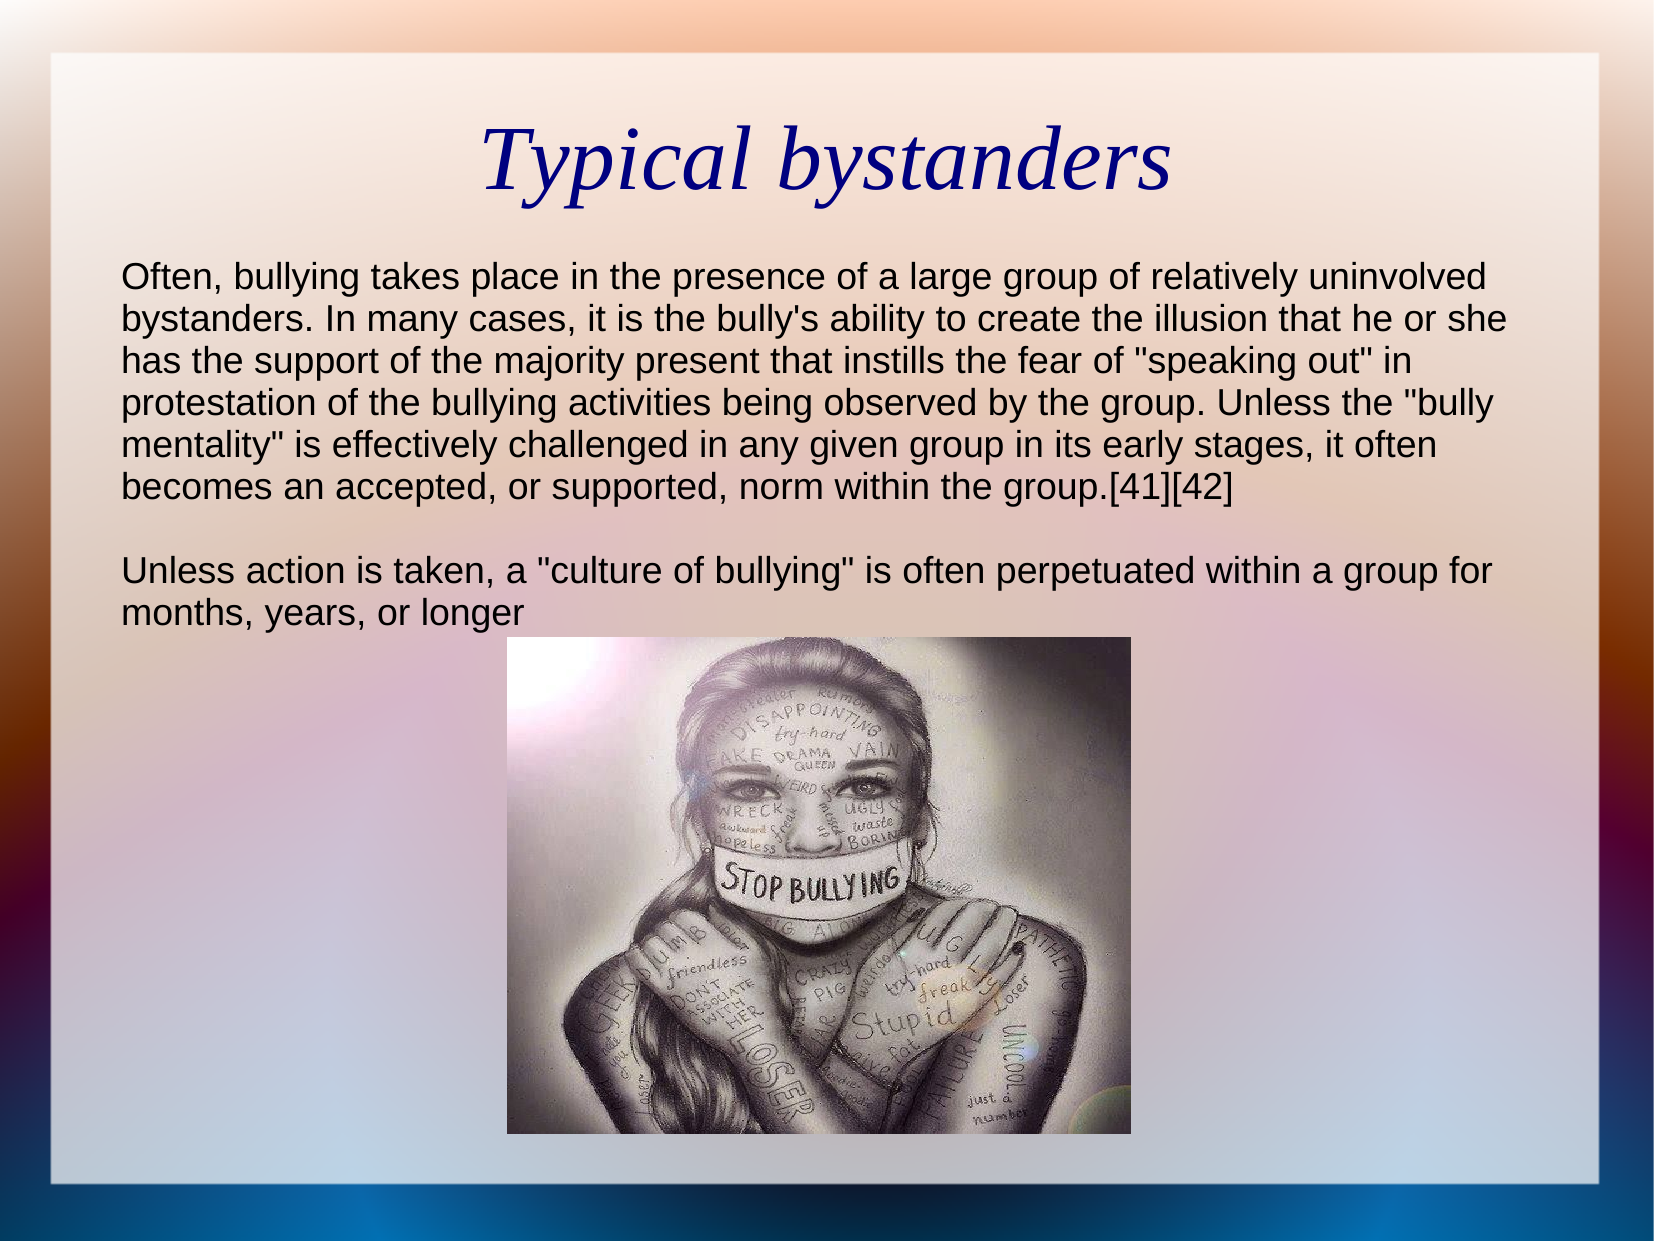

# Typical bystanders
Often, bullying takes place in the presence of a large group of relatively uninvolved bystanders. In many cases, it is the bully's ability to create the illusion that he or she has the support of the majority present that instills the fear of "speaking out" in protestation of the bullying activities being observed by the group. Unless the "bully mentality" is effectively challenged in any given group in its early stages, it often becomes an accepted, or supported, norm within the group.[41][42]
Unless action is taken, a "culture of bullying" is often perpetuated within a group for months, years, or longer